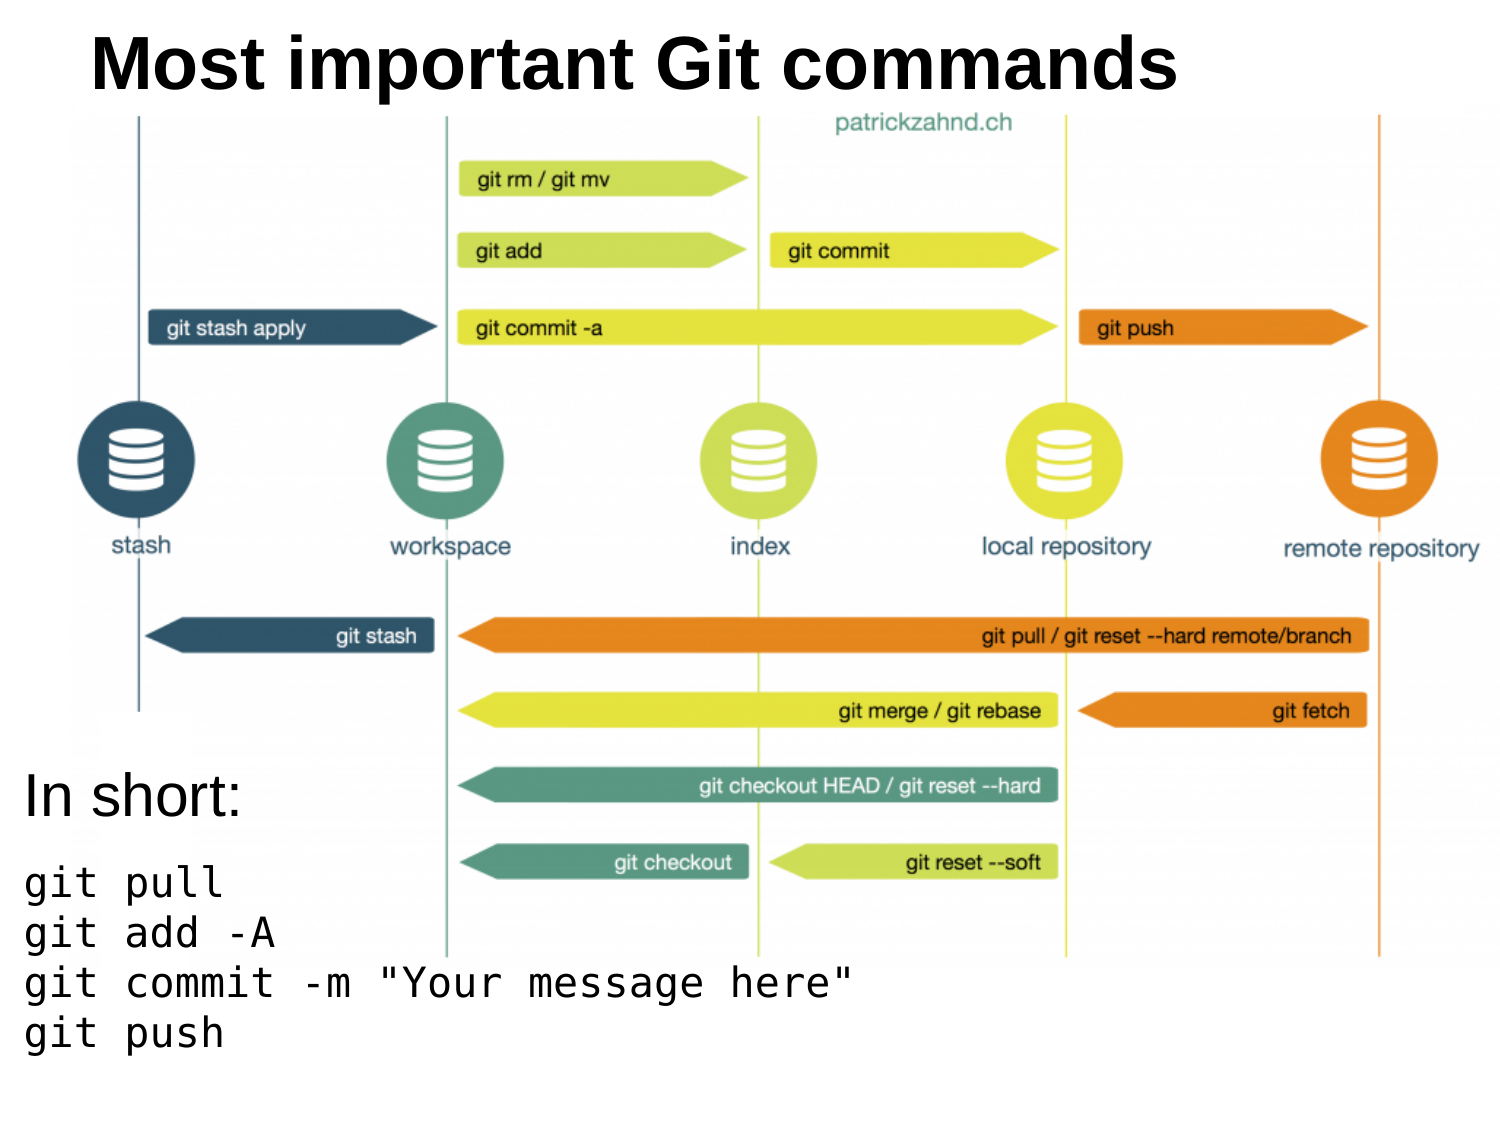

# Most important Git commands
In short:
git pull
git add -A
git commit -m "Your message here"
git push